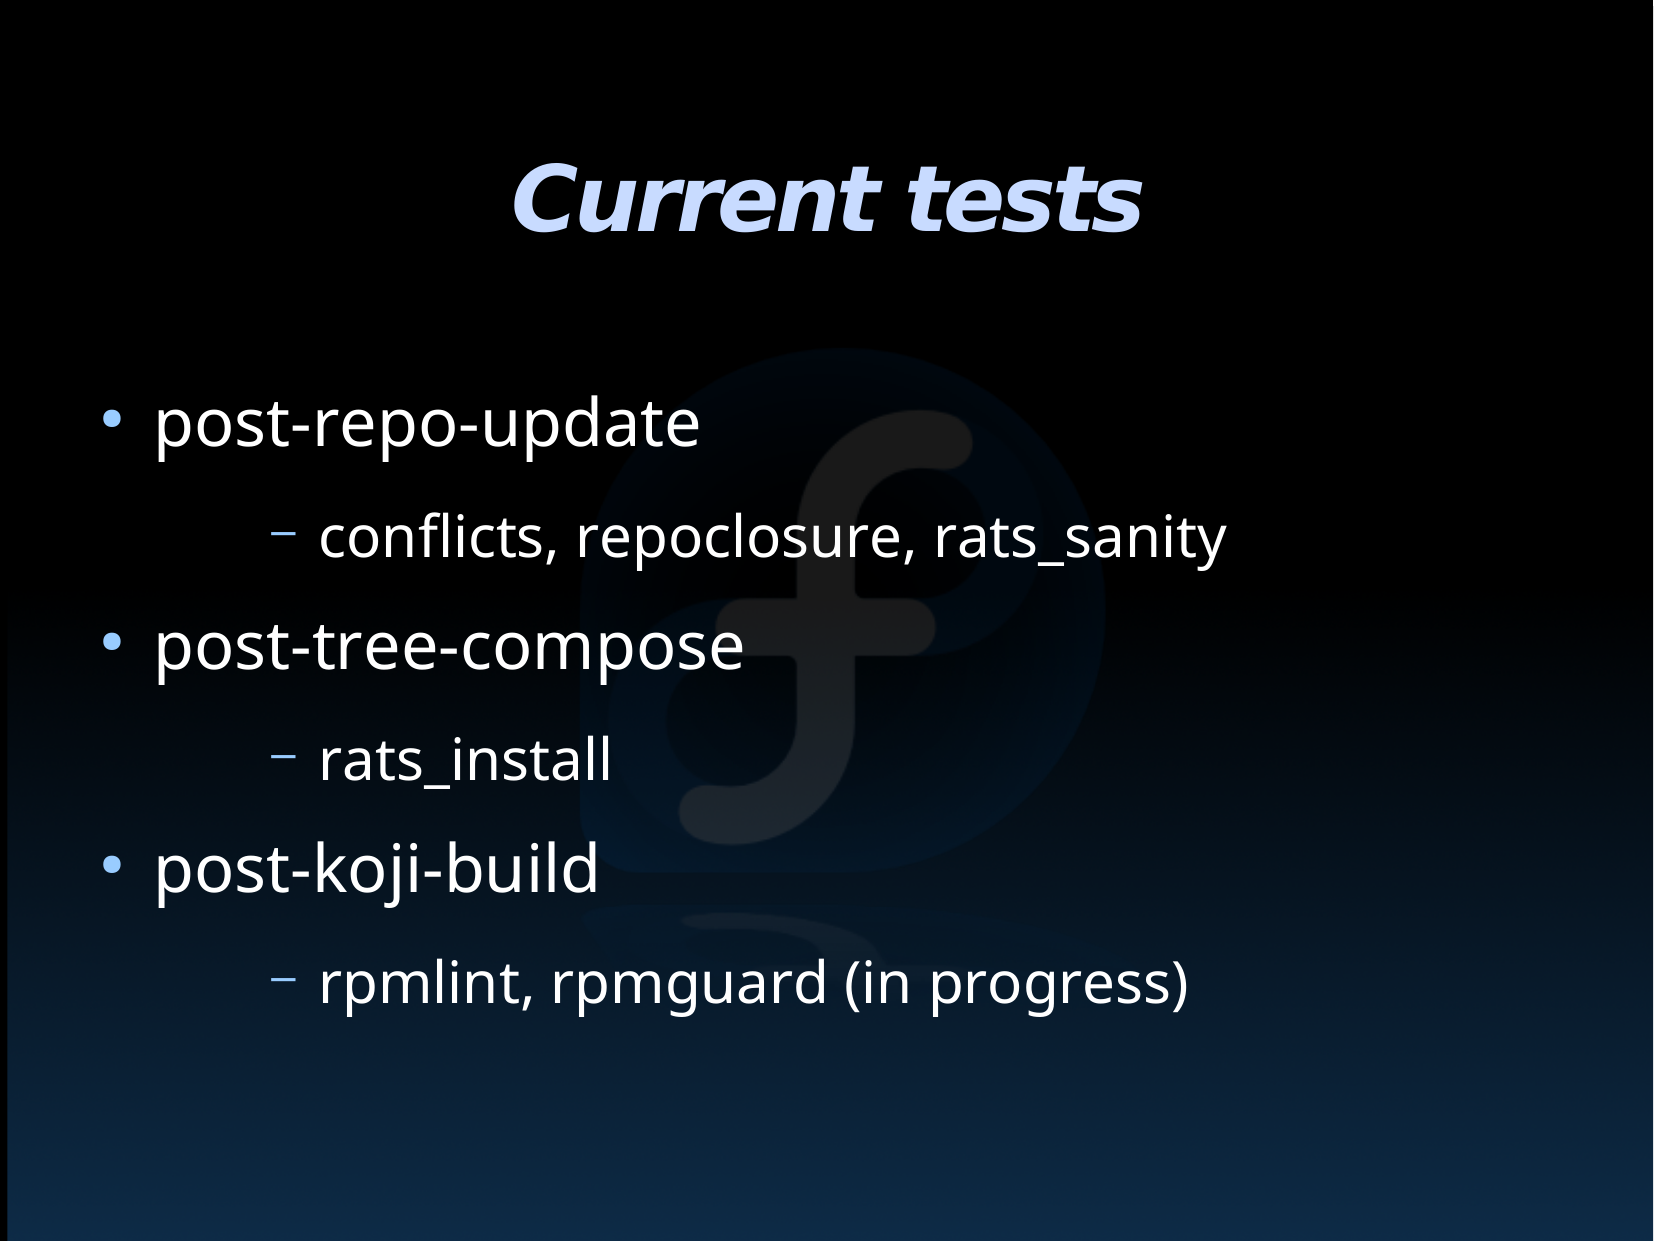

# Current tests
post-repo-update
conflicts, repoclosure, rats_sanity
post-tree-compose
rats_install
post-koji-build
rpmlint, rpmguard (in progress)